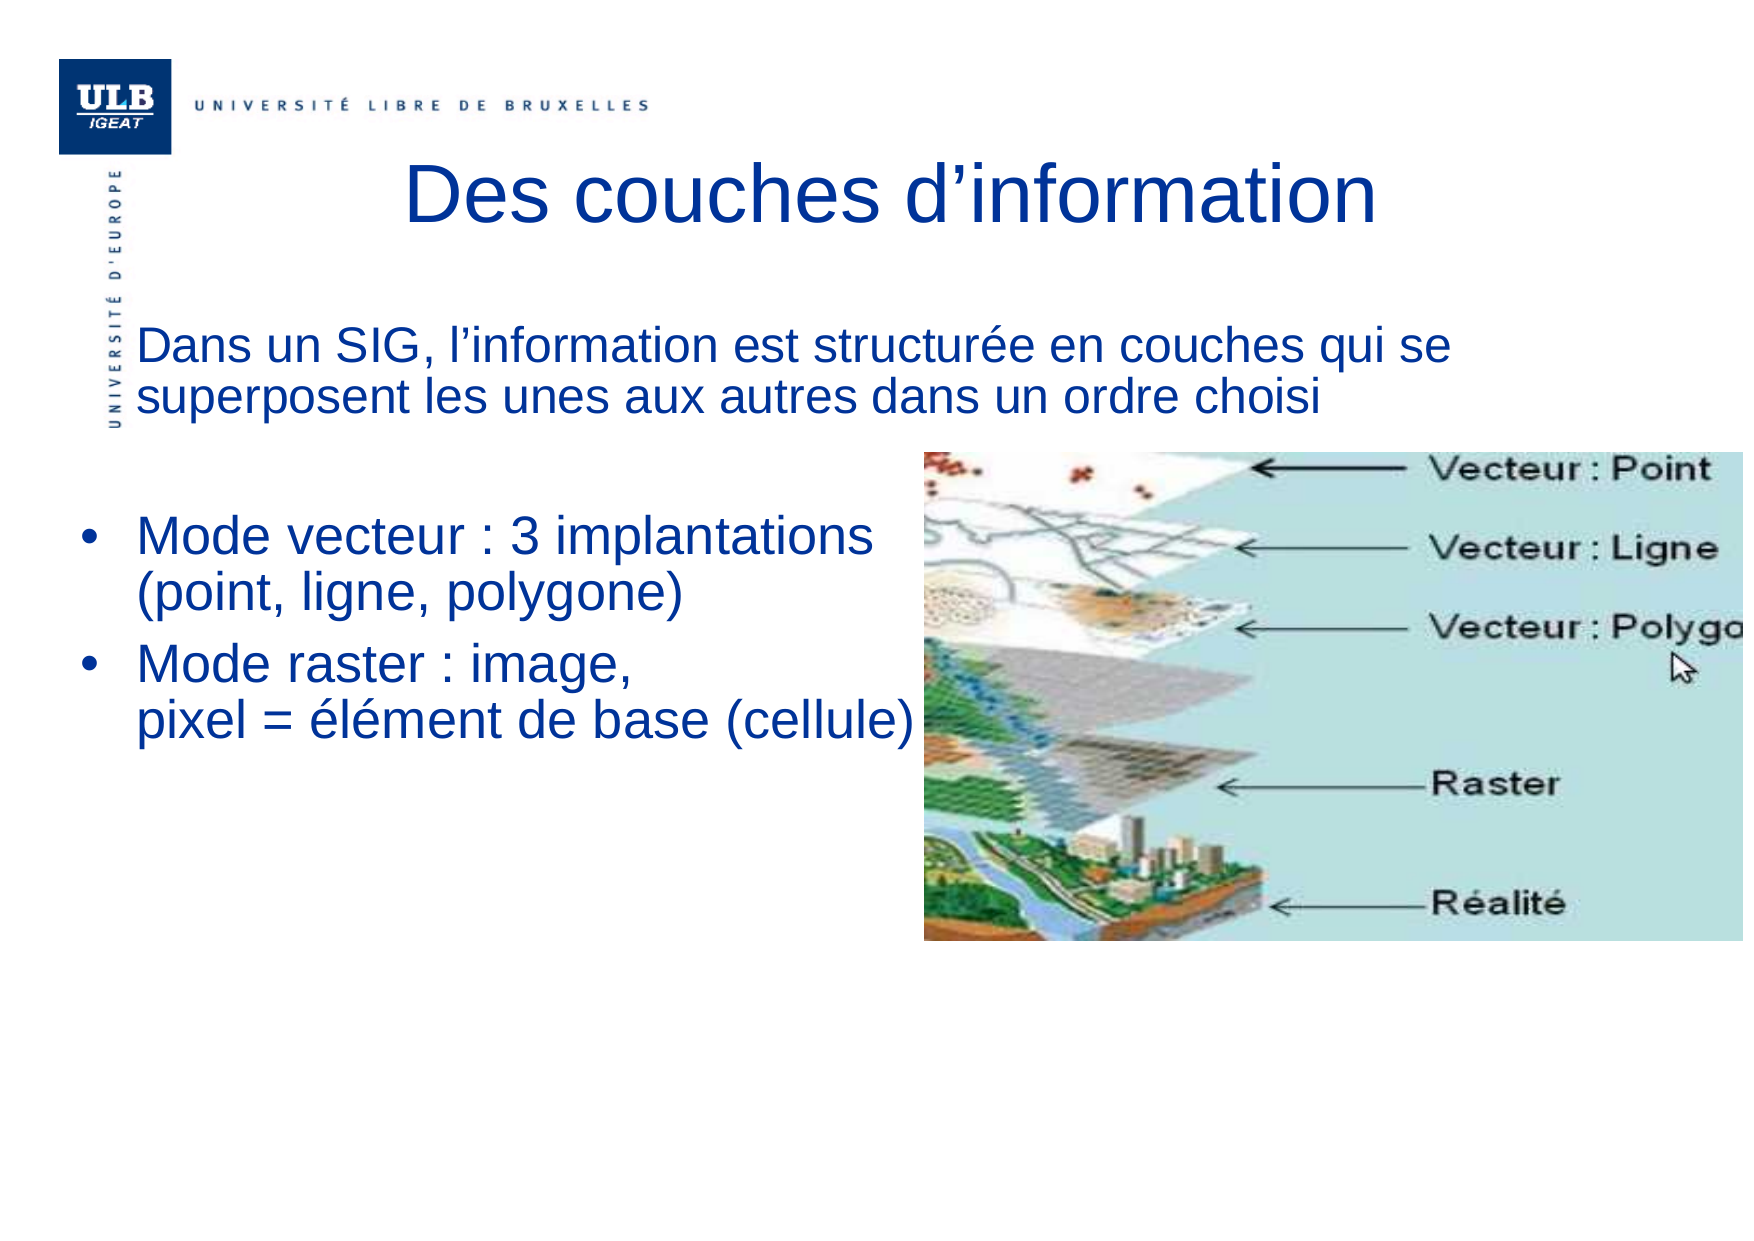

# Des couches d’information
Dans un SIG, l’information est structurée en couches qui se superposent les unes aux autres dans un ordre choisi
Mode vecteur : 3 implantations
(point, ligne, polygone)
Mode raster : image,
pixel = élément de base (cellule)